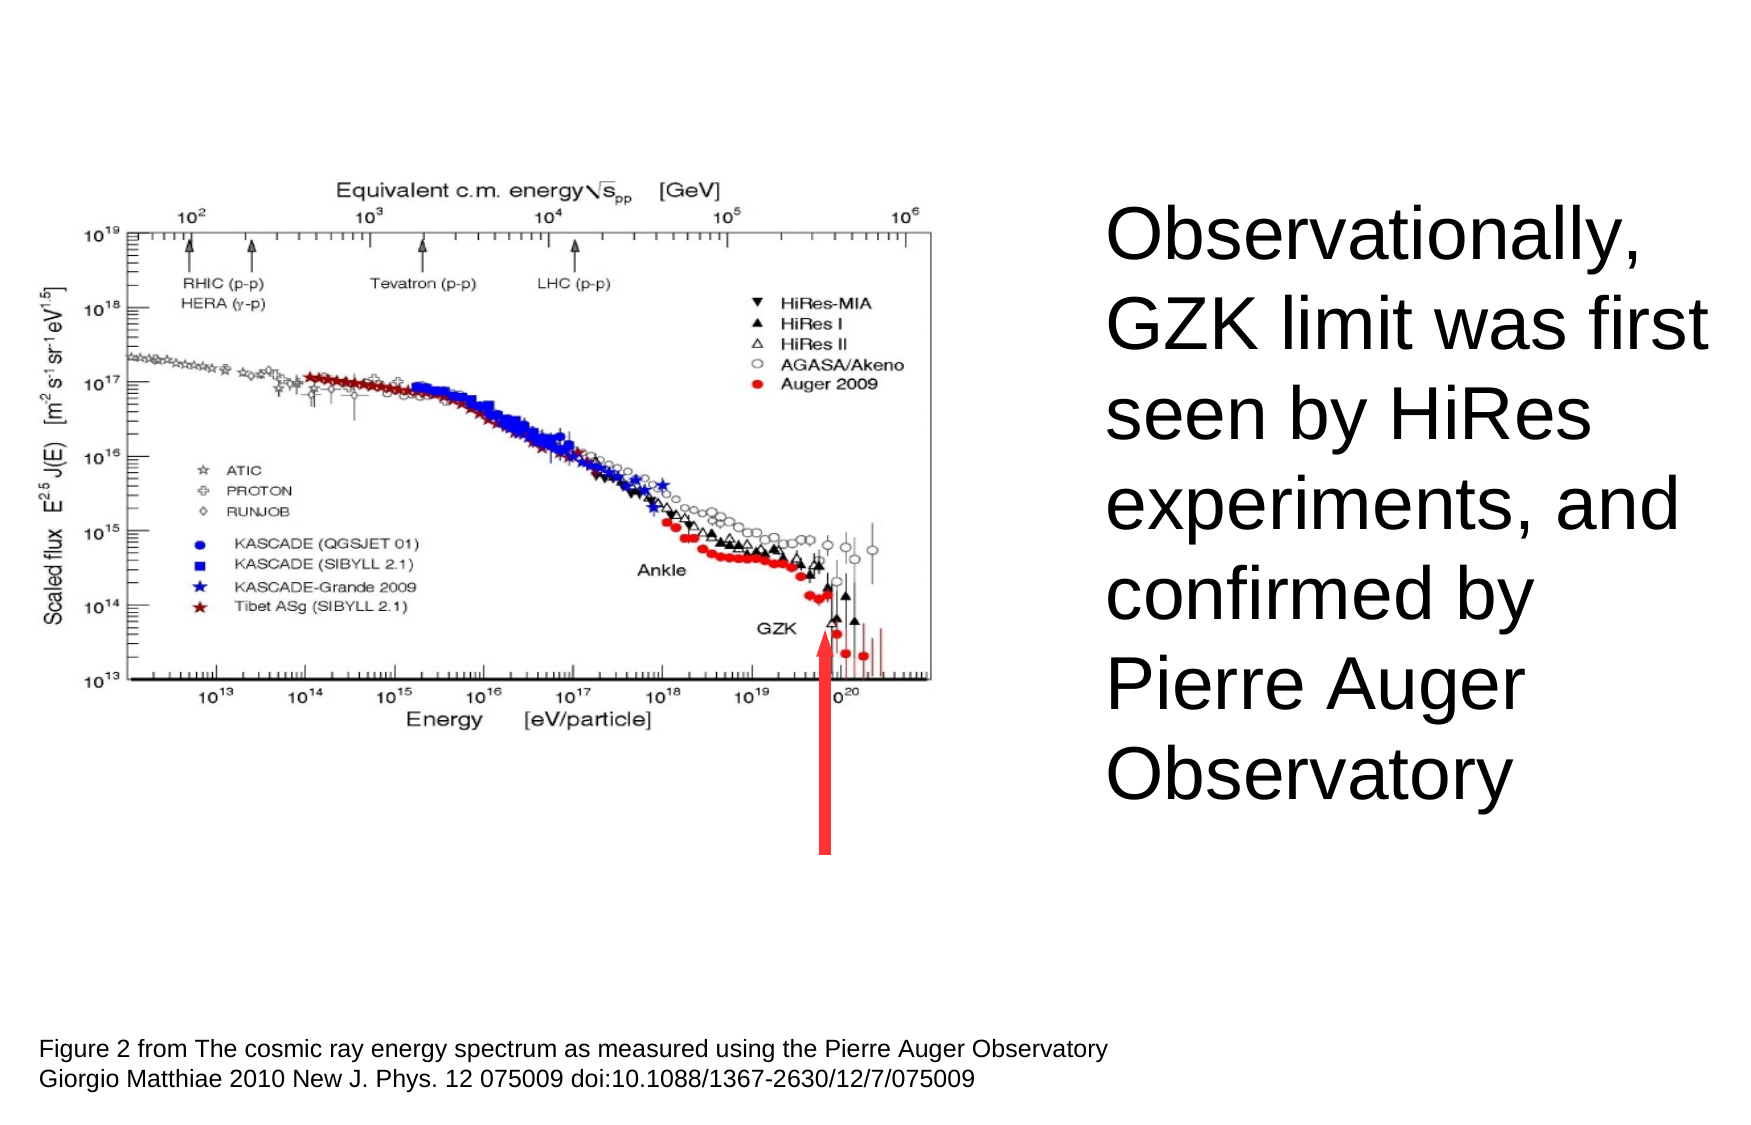

Observationally, GZK limit was first seen by HiRes experiments, and confirmed by Pierre Auger Observatory
Figure 2 from The cosmic ray energy spectrum as measured using the Pierre Auger Observatory
Giorgio Matthiae 2010 New J. Phys. 12 075009 doi:10.1088/1367-2630/12/7/075009